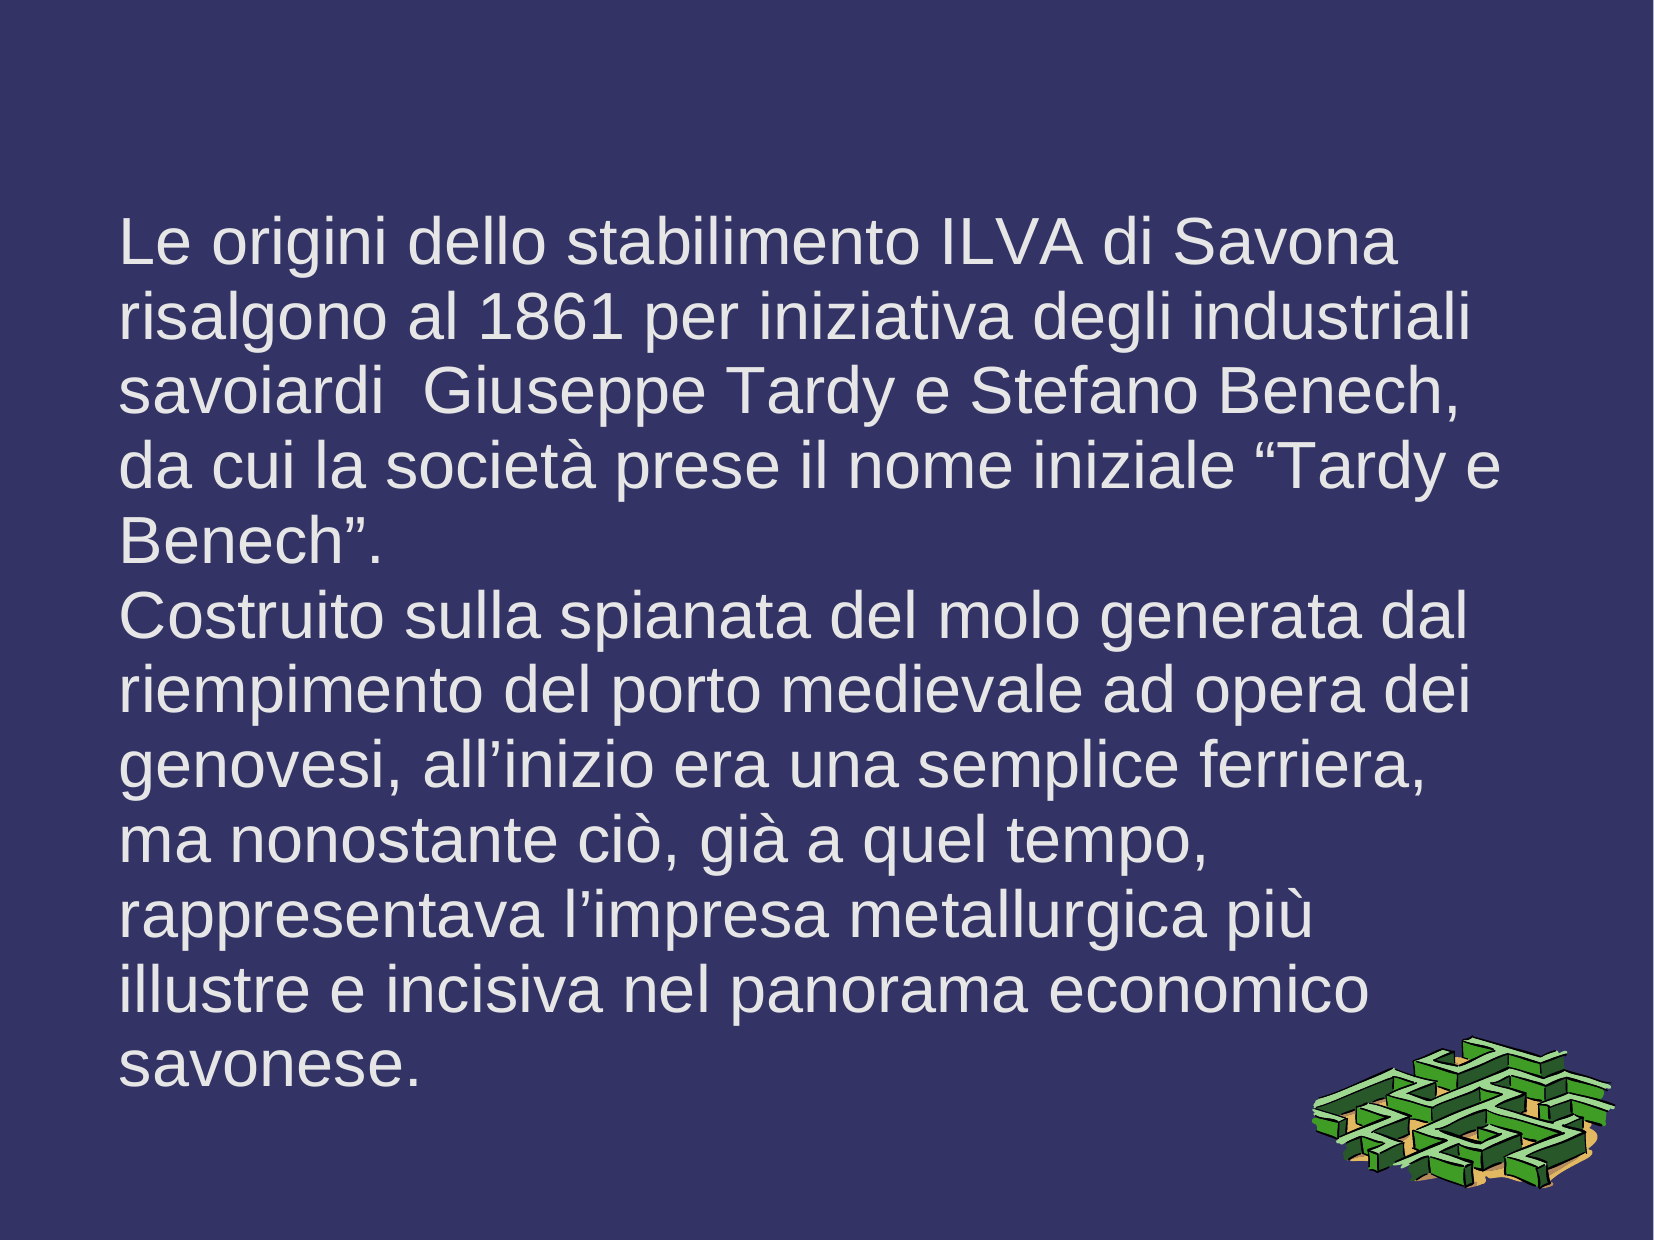

# Le origini dello stabilimento ILVA di Savona risalgono al 1861 per iniziativa degli industriali savoiardi Giuseppe Tardy e Stefano Benech, da cui la società prese il nome iniziale “Tardy e Benech”.
Costruito sulla spianata del molo generata dal riempimento del porto medievale ad opera dei genovesi, all’inizio era una semplice ferriera, ma nonostante ciò, già a quel tempo, rappresentava l’impresa metallurgica più illustre e incisiva nel panorama economico savonese.